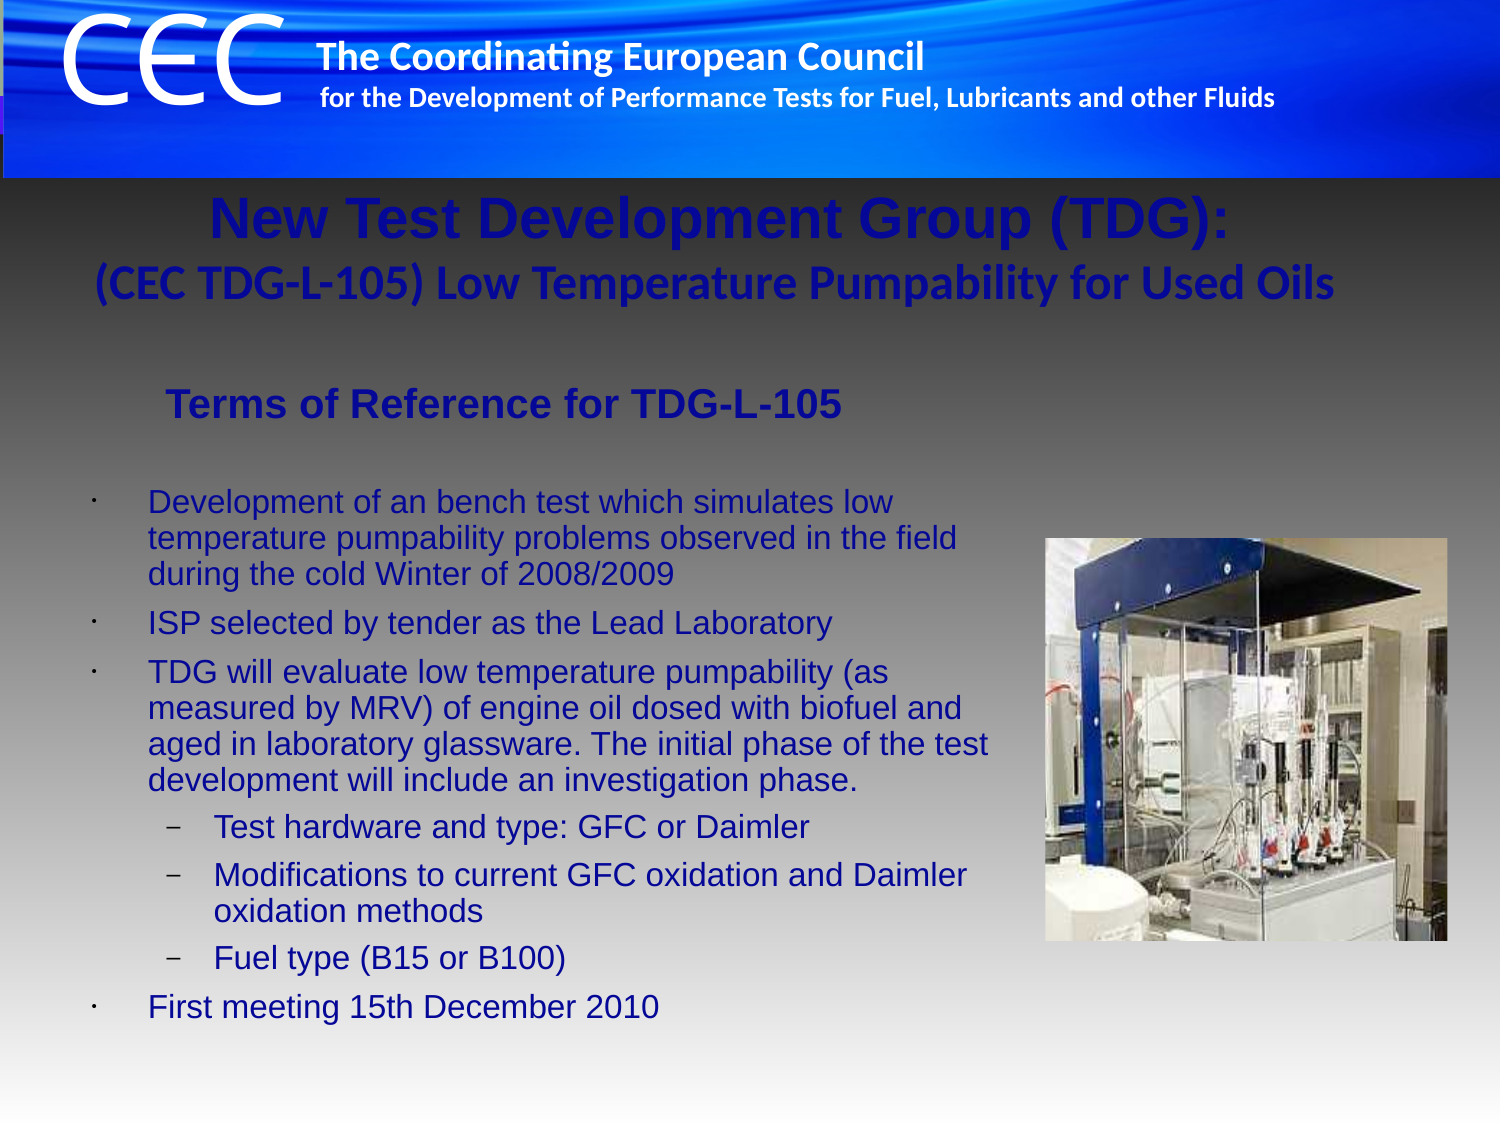

# New Test Development Group (TDG): (CEC TDG-L-105) Low Temperature Pumpability for Used Oils
	Terms of Reference for TDG-L-105
Development of an bench test which simulates low temperature pumpability problems observed in the field during the cold Winter of 2008/2009
ISP selected by tender as the Lead Laboratory
TDG will evaluate low temperature pumpability (as measured by MRV) of engine oil dosed with biofuel and aged in laboratory glassware. The initial phase of the test development will include an investigation phase.
Test hardware and type: GFC or Daimler
Modifications to current GFC oxidation and Daimler oxidation methods
Fuel type (B15 or B100)
First meeting 15th December 2010